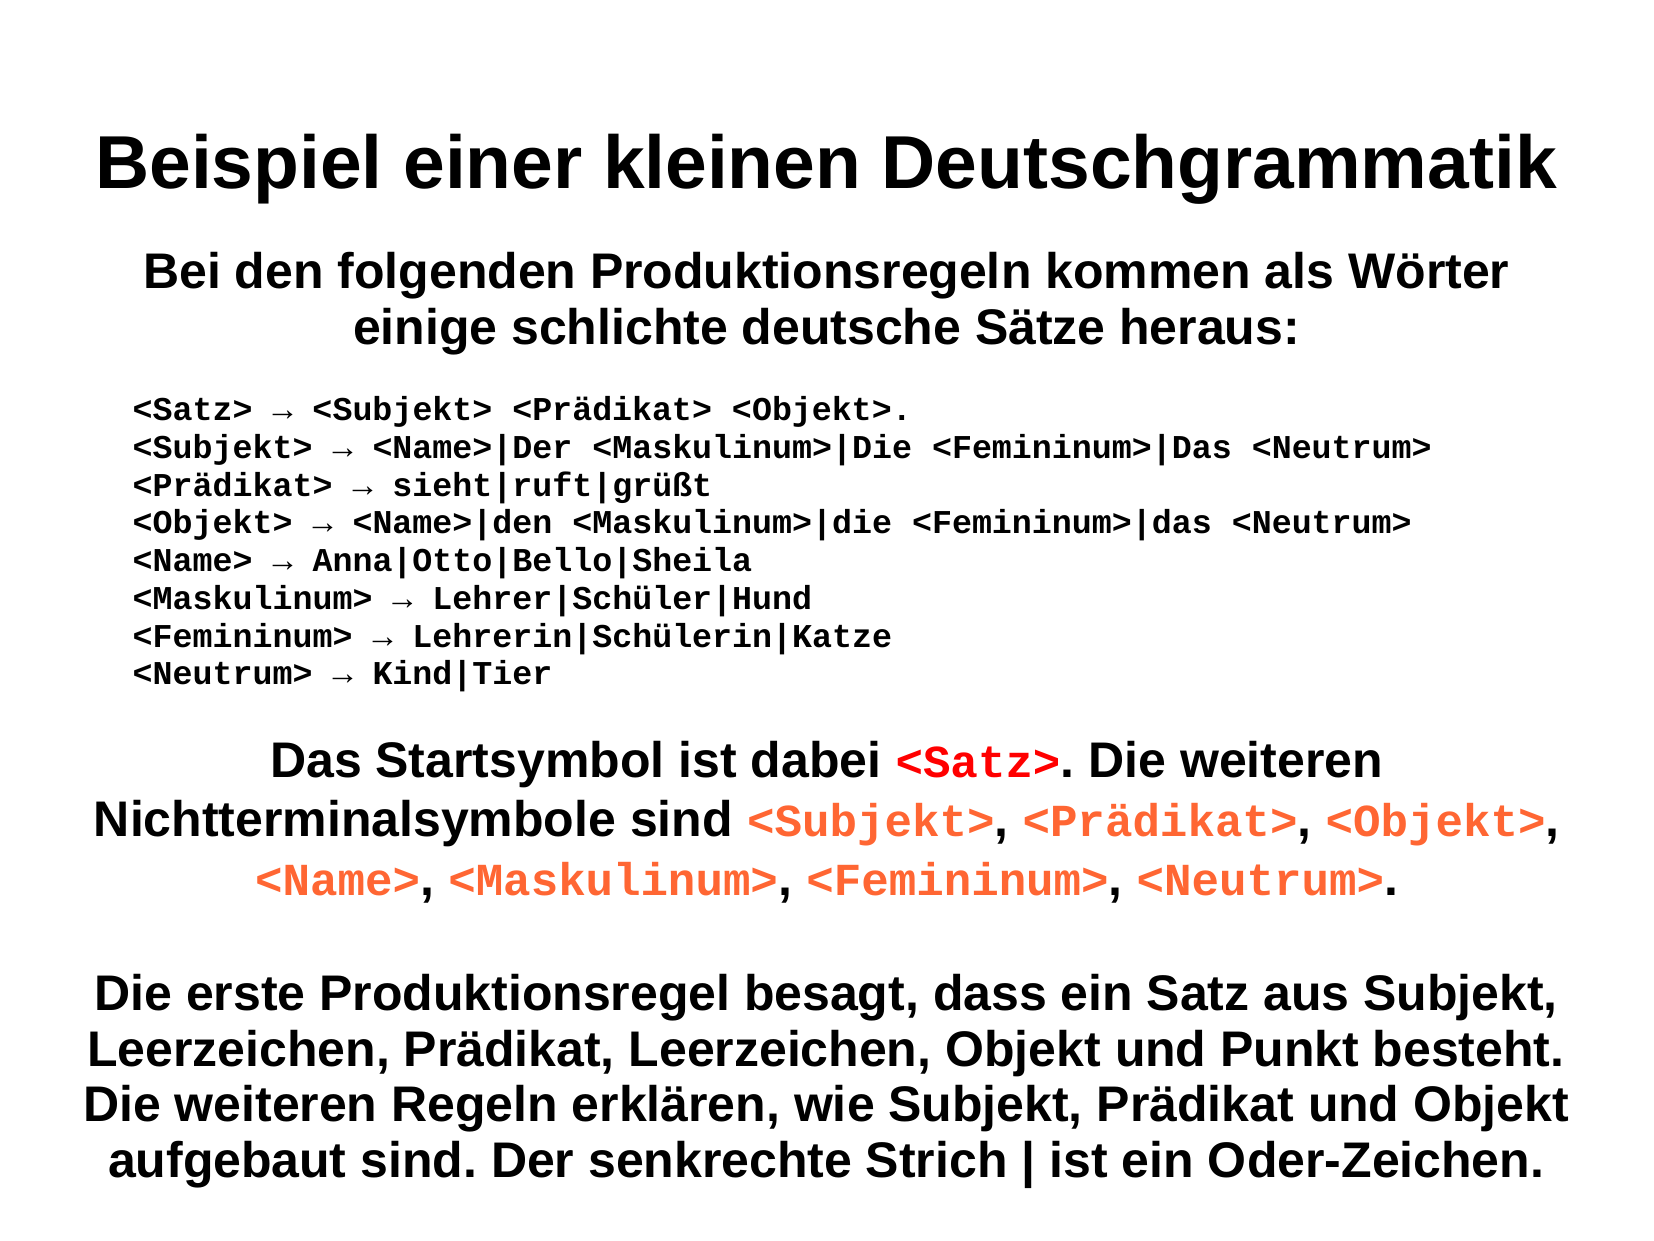

# Beispiel einer kleinen Deutschgrammatik
Bei den folgenden Produktionsregeln kommen als Wörter einige schlichte deutsche Sätze heraus:
<Satz> → <Subjekt> <Prädikat> <Objekt>.
<Subjekt> → <Name>|Der <Maskulinum>|Die <Femininum>|Das <Neutrum>
<Prädikat> → sieht|ruft|grüßt
<Objekt> → <Name>|den <Maskulinum>|die <Femininum>|das <Neutrum>
<Name> → Anna|Otto|Bello|Sheila
<Maskulinum> → Lehrer|Schüler|Hund
<Femininum> → Lehrerin|Schülerin|Katze
<Neutrum> → Kind|Tier
Das Startsymbol ist dabei <Satz>. Die weiteren Nichtterminalsymbole sind <Subjekt>, <Prädikat>, <Objekt>, <Name>, <Maskulinum>, <Femininum>, <Neutrum>.
Die erste Produktionsregel besagt, dass ein Satz aus Subjekt, Leerzeichen, Prädikat, Leerzeichen, Objekt und Punkt besteht. Die weiteren Regeln erklären, wie Subjekt, Prädikat und Objekt aufgebaut sind. Der senkrechte Strich | ist ein Oder-Zeichen.